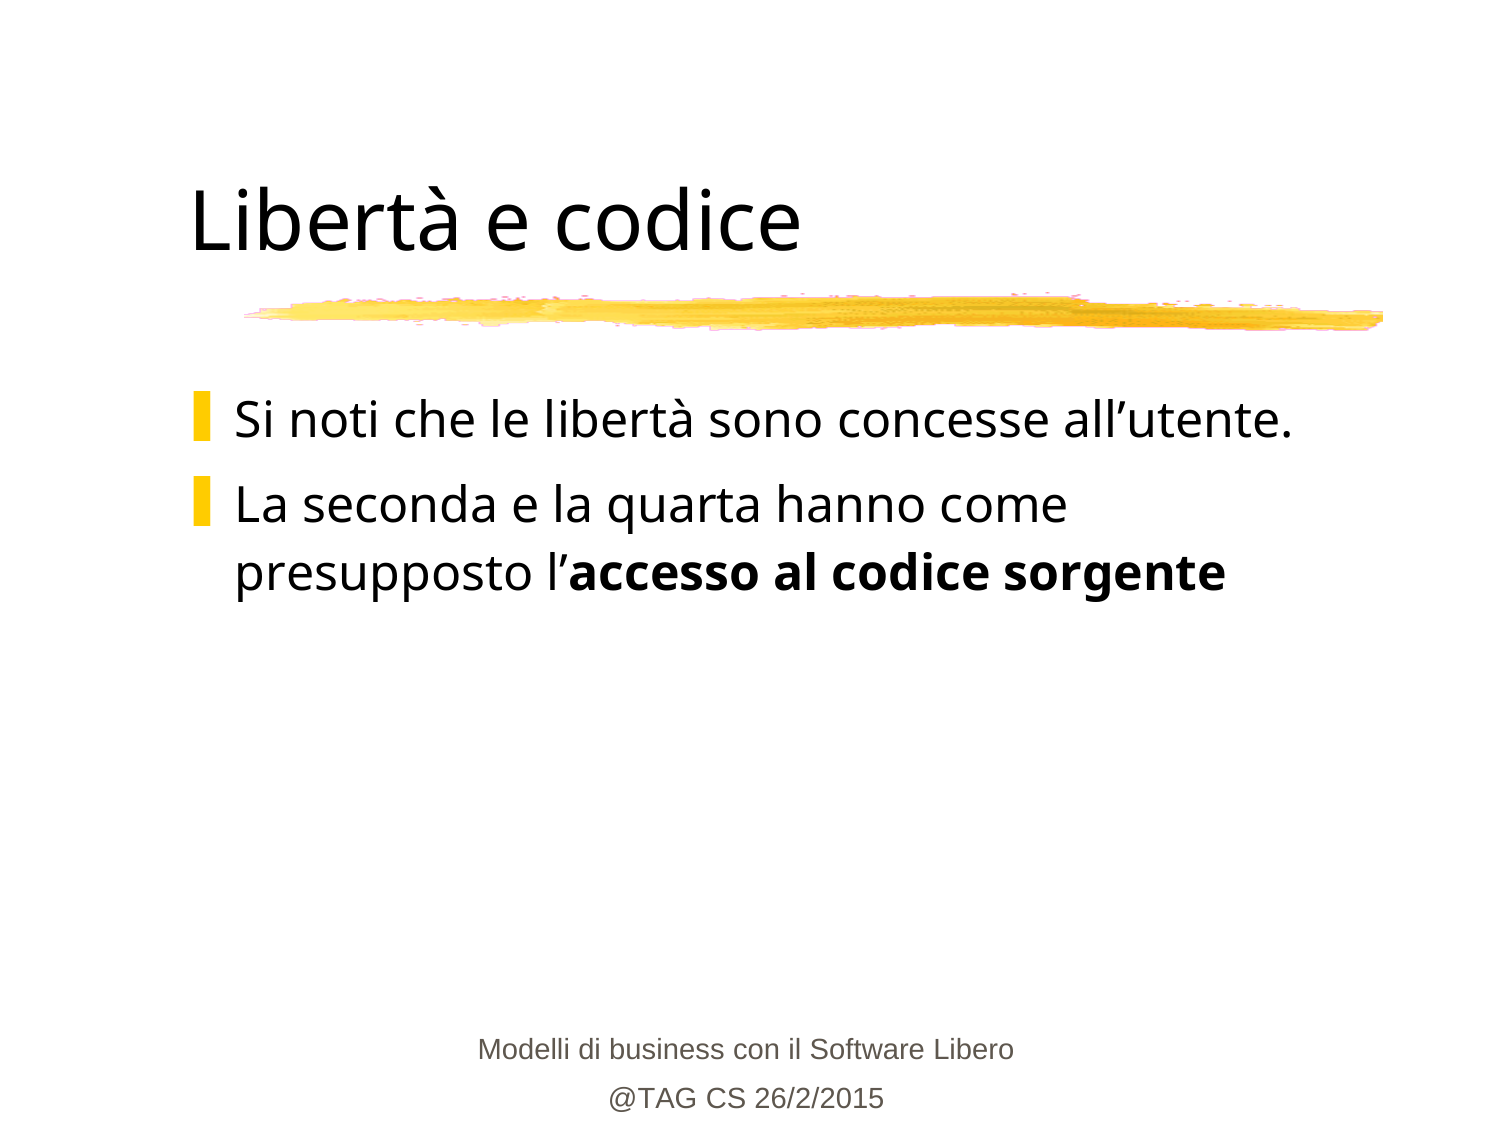

# Libertà e codice
Si noti che le libertà sono concesse all’utente.
La seconda e la quarta hanno come presupposto l’accesso al codice sorgente